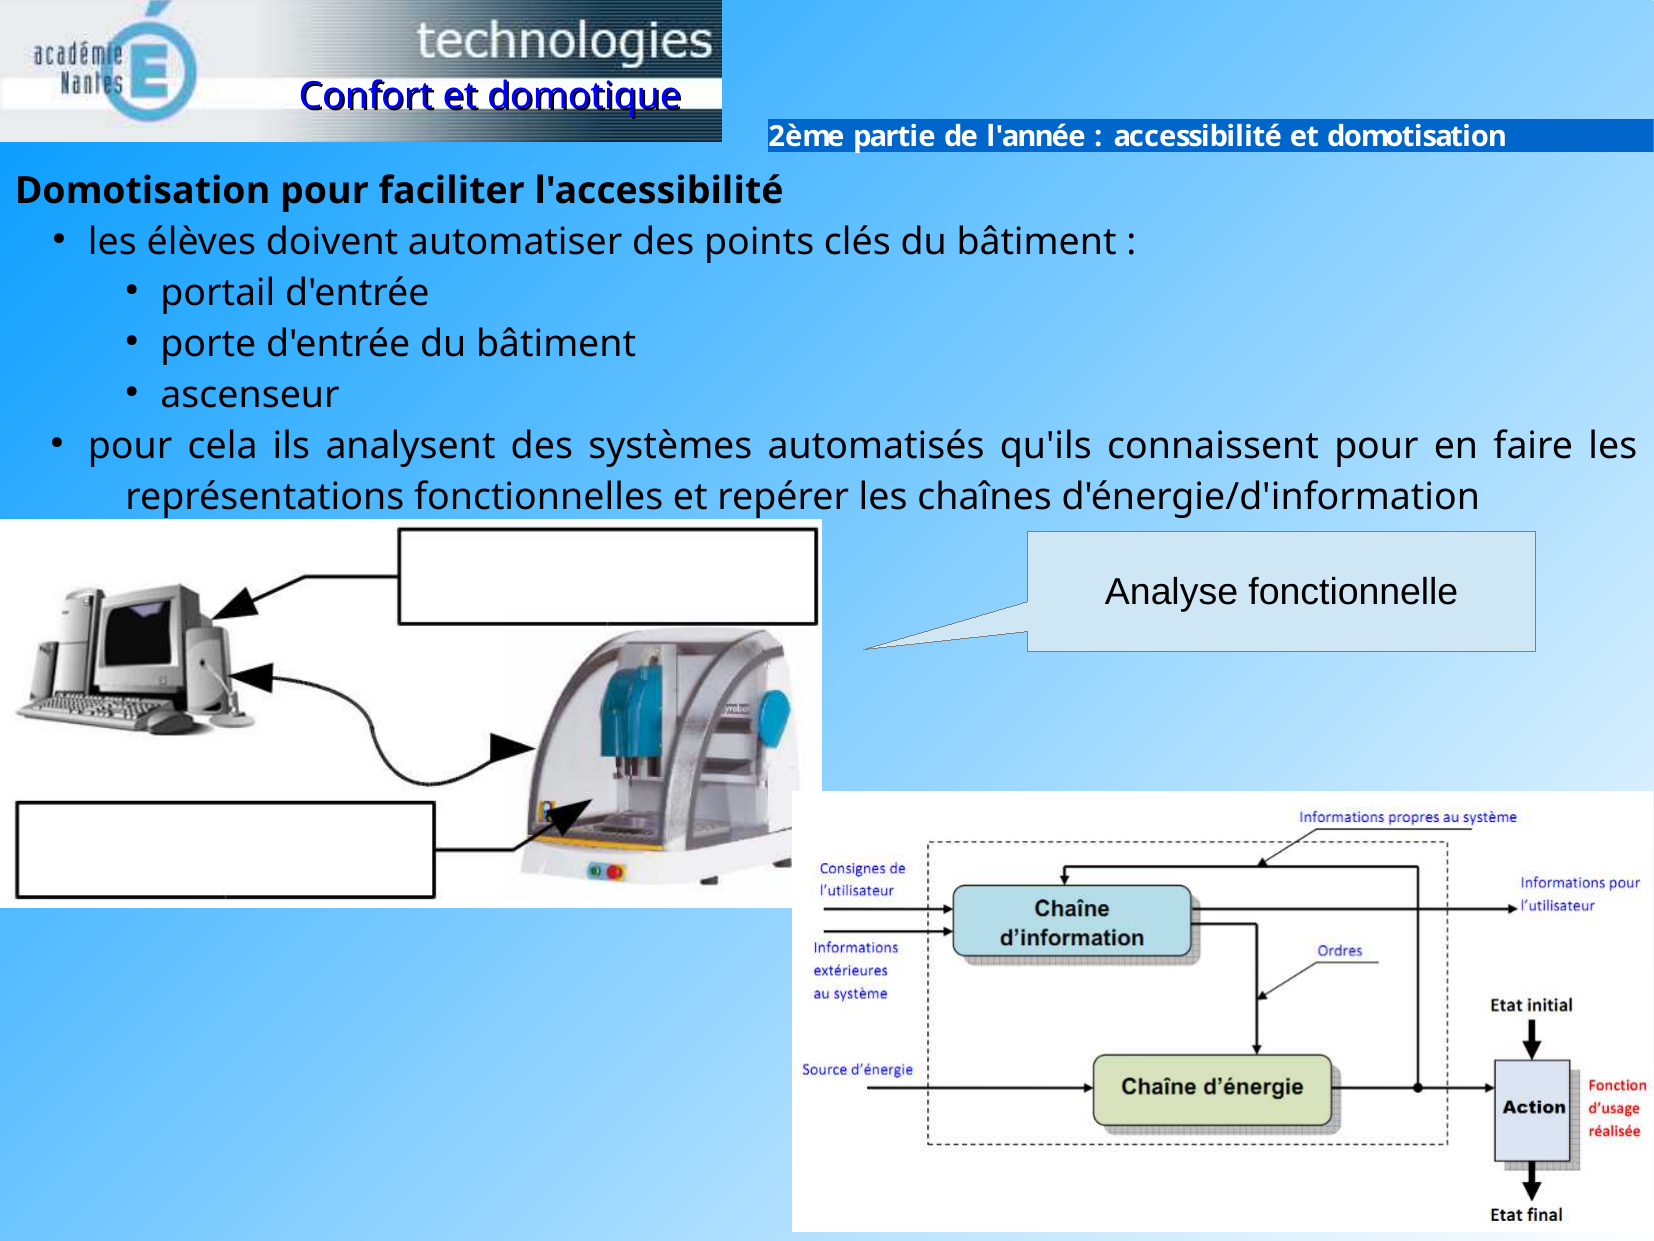

Confort et domotique
Domotisation pour faciliter l'accessibilité
les élèves doivent automatiser des points clés du bâtiment :
portail d'entrée
porte d'entrée du bâtiment
ascenseur
pour cela ils analysent des systèmes automatisés qu'ils connaissent pour en faire les représentations fonctionnelles et repérer les chaînes d'énergie/d'information
Analyse fonctionnelle